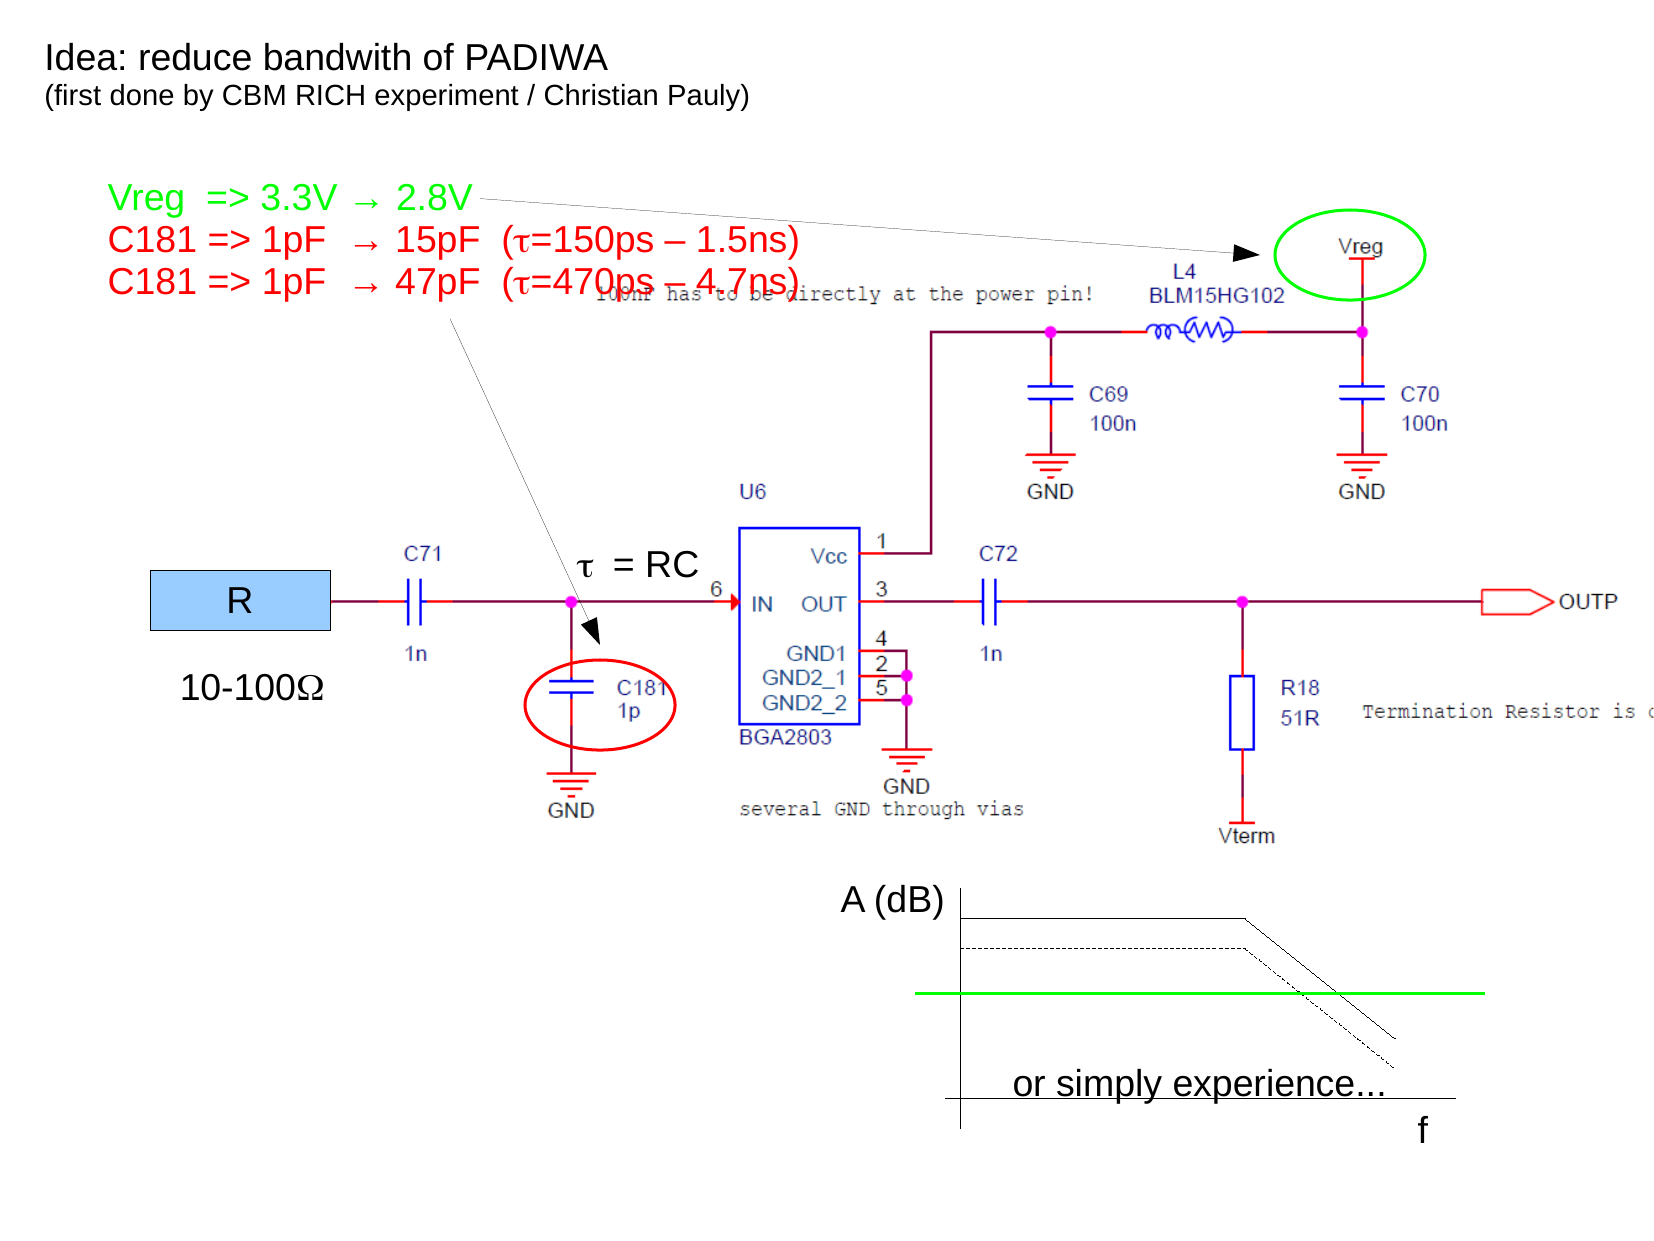

Idea: reduce bandwith of PADIWA
(first done by CBM RICH experiment / Christian Pauly)
	Vreg => 3.3V → 2.8V
	C181 => 1pF → 15pF (t=150ps – 1.5ns)
	C181 => 1pF → 47pF (t=470ps – 4.7ns)
t = RC
R
10-100W
A (dB)
or simply experience...
f